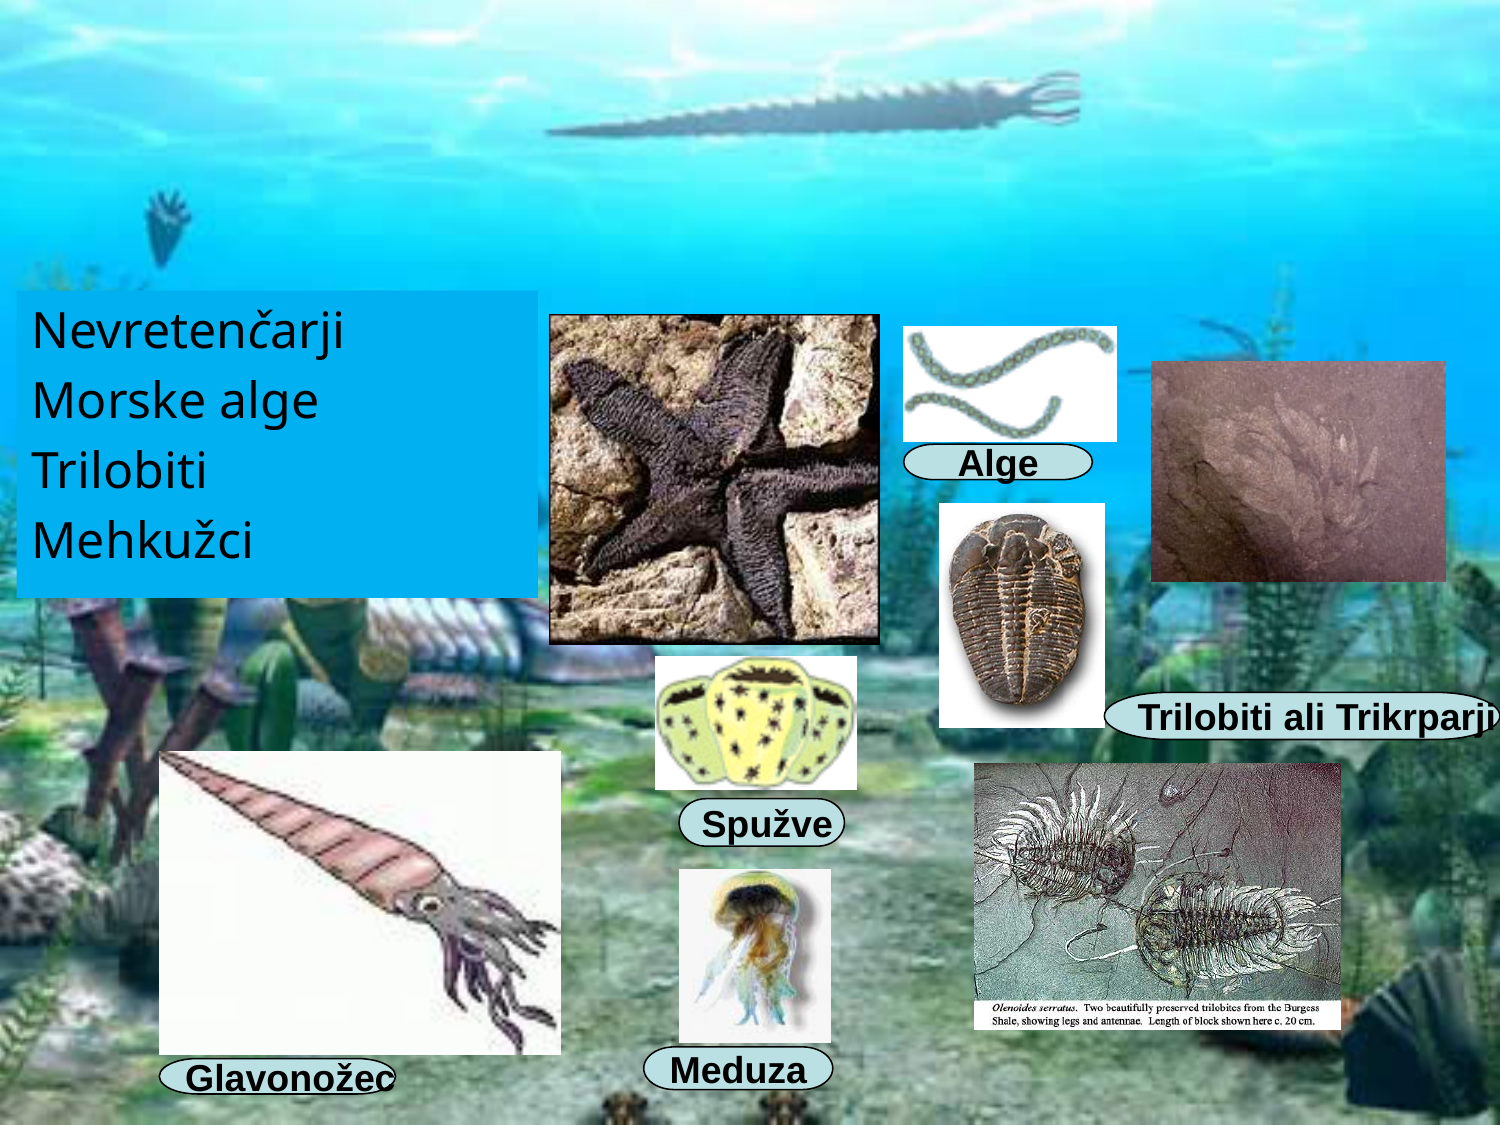

# Nevretenčarji
Morske alge
Trilobiti
Mehkužci
Alge
Trilobiti ali Trikrparji
Spužve
Meduza
Glavonožec